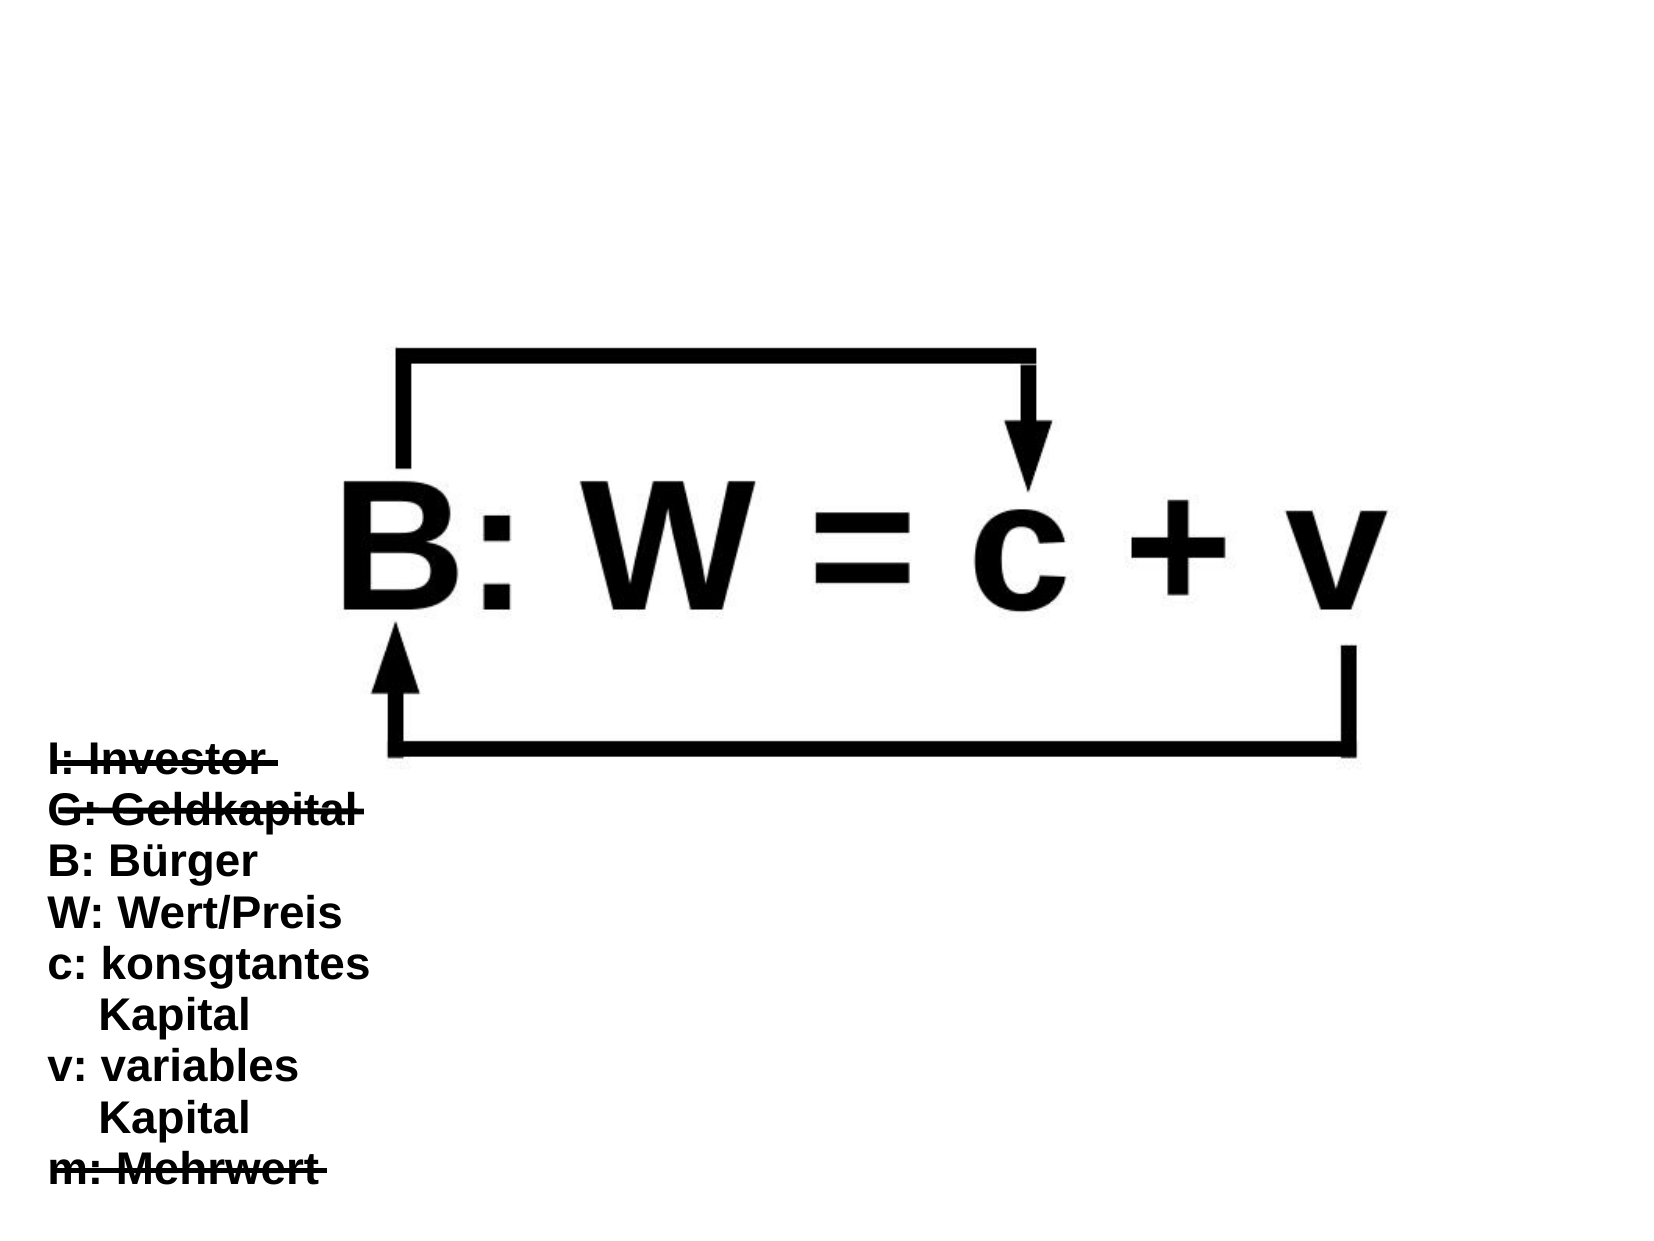

I: Investor
G: Geldkapital
B: Bürger
W: Wert/Preis
c: konsgtantes
 Kapital
v: variables
 Kapital
m: Mehrwert